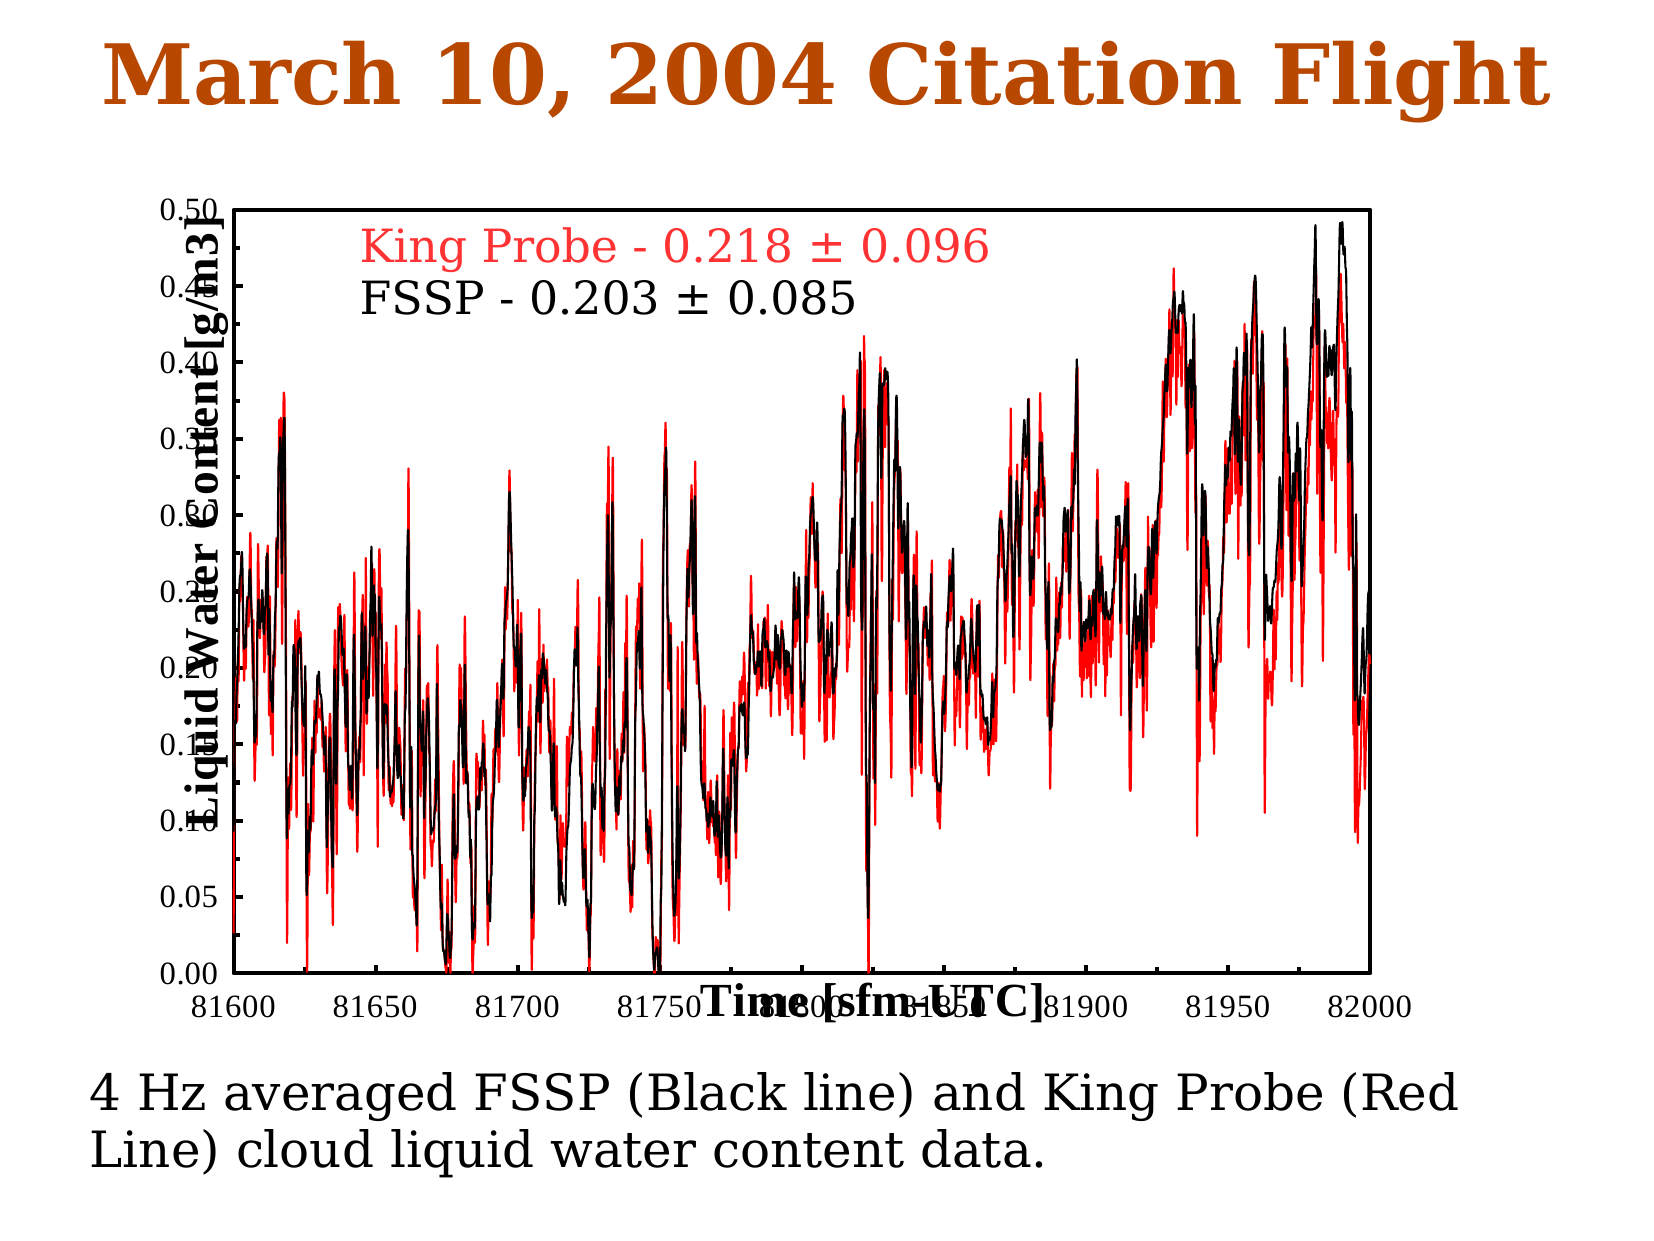

March 10, 2004 Citation Flight
### Chart
| Category | Column D | Column E |
|---|---|---|King Probe - 0.218 ± 0.096
FSSP - 0.203 ± 0.085
4 Hz averaged FSSP (Black line) and King Probe (Red Line) cloud liquid water content data.